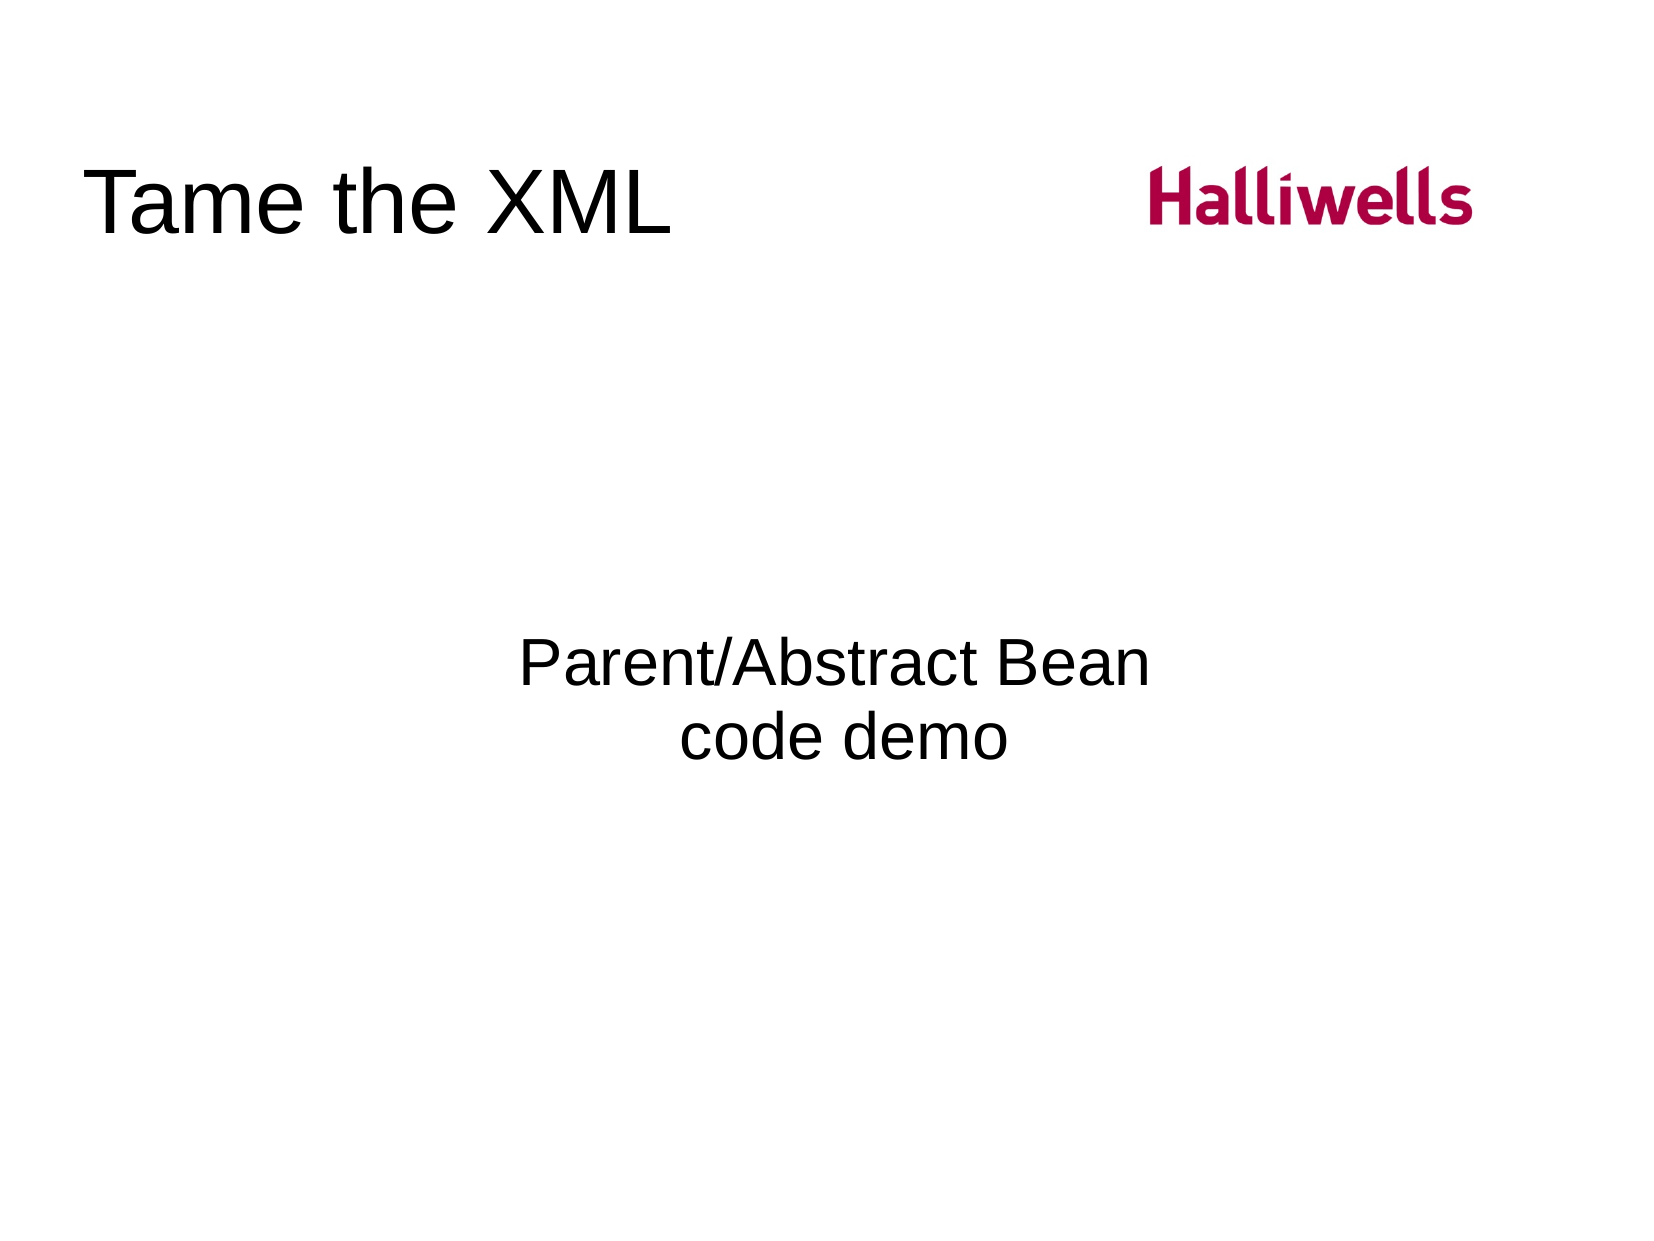

# Tame the XML
Parent/Abstract Bean
code demo